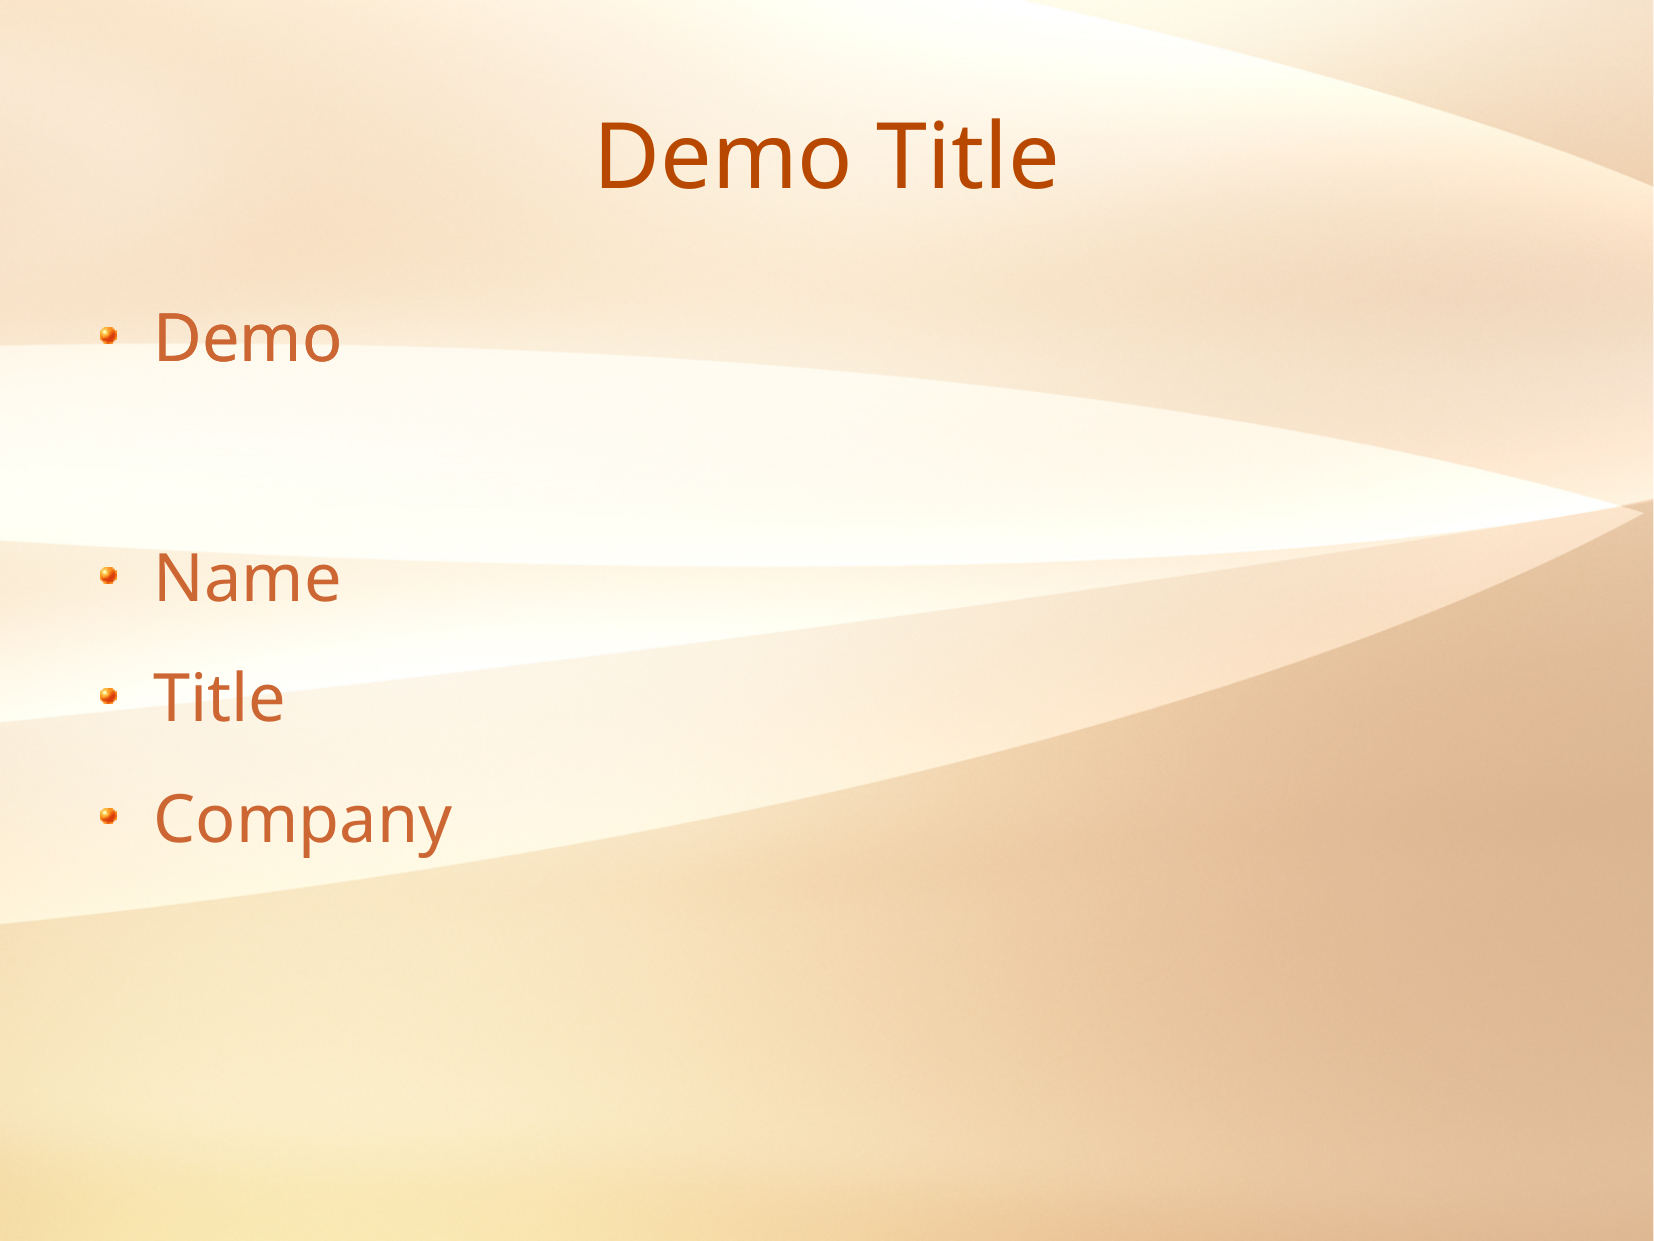

# Demo Title
Demo
Demo
Name
Title
Company